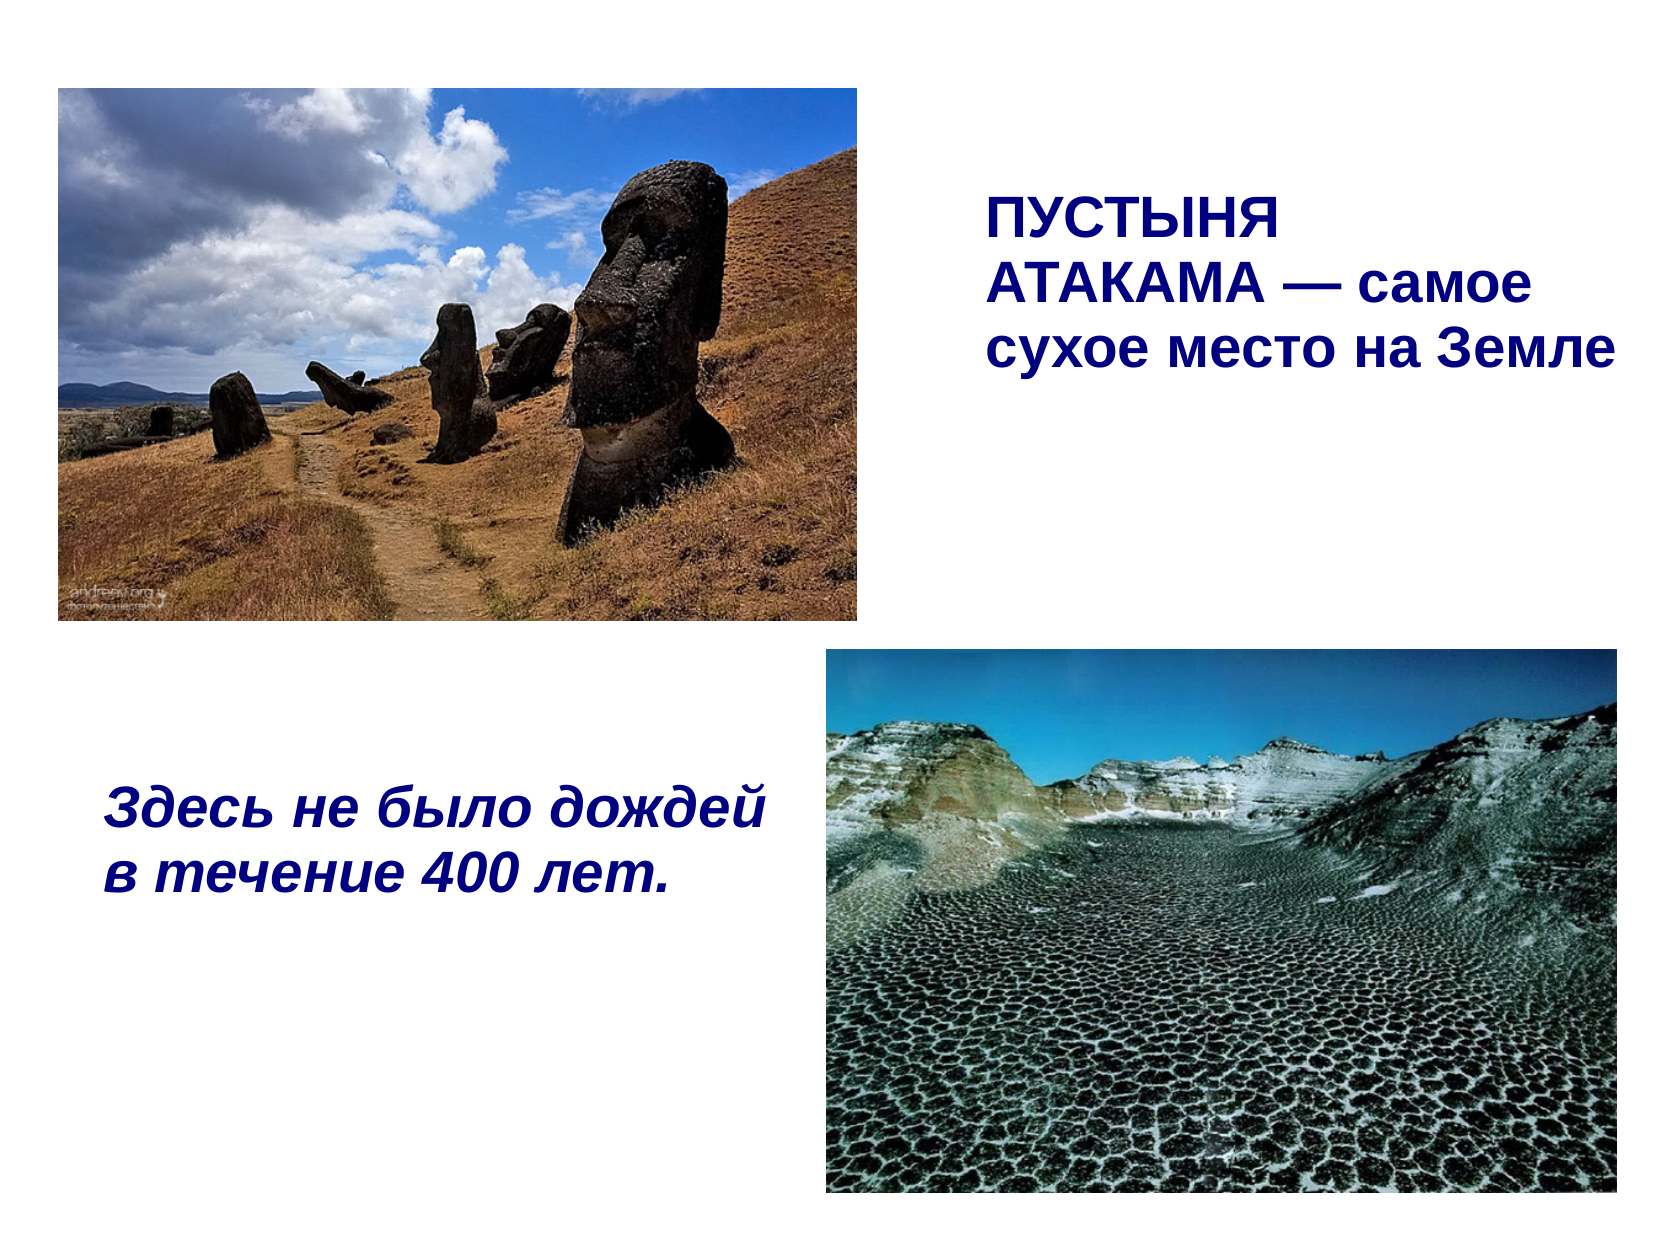

ПУСТЫНЯ
АТАКАМА — самое
сухое место на Земле
Здесь не было дождей в течение 400 лет.